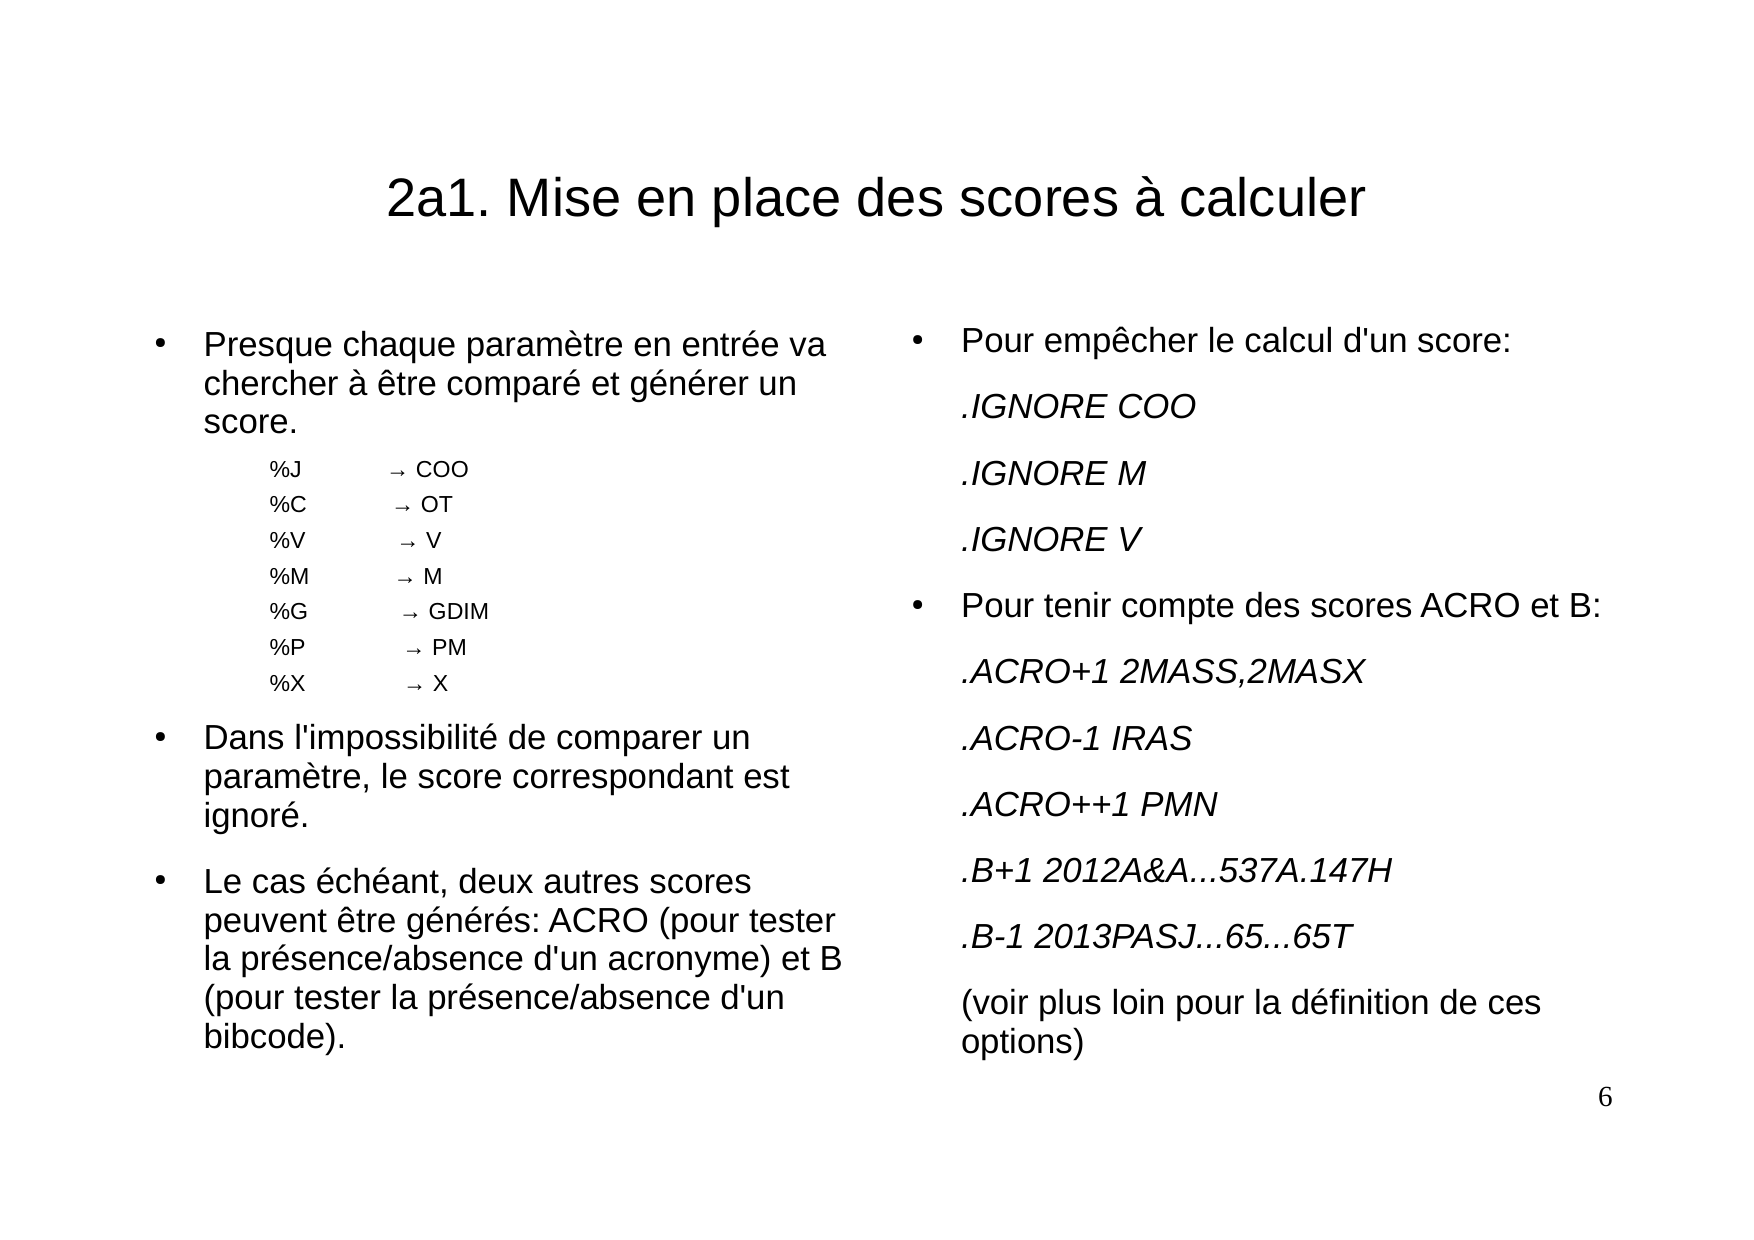

# 2a1. Mise en place des scores à calculer
Pour empêcher le calcul d'un score:
.IGNORE COO
.IGNORE M
.IGNORE V
Pour tenir compte des scores ACRO et B:
.ACRO+1 2MASS,2MASX
.ACRO-1 IRAS
.ACRO++1 PMN
.B+1 2012A&A...537A.147H
.B-1 2013PASJ...65...65T
(voir plus loin pour la définition de ces options)
Presque chaque paramètre en entrée va chercher à être comparé et générer un score.
%J → COO
%C → OT
%V → V
%M → M
%G → GDIM
%P → PM
%X				 → X
Dans l'impossibilité de comparer un paramètre, le score correspondant est ignoré.
Le cas échéant, deux autres scores peuvent être générés: ACRO (pour tester la présence/absence d'un acronyme) et B (pour tester la présence/absence d'un bibcode).
6